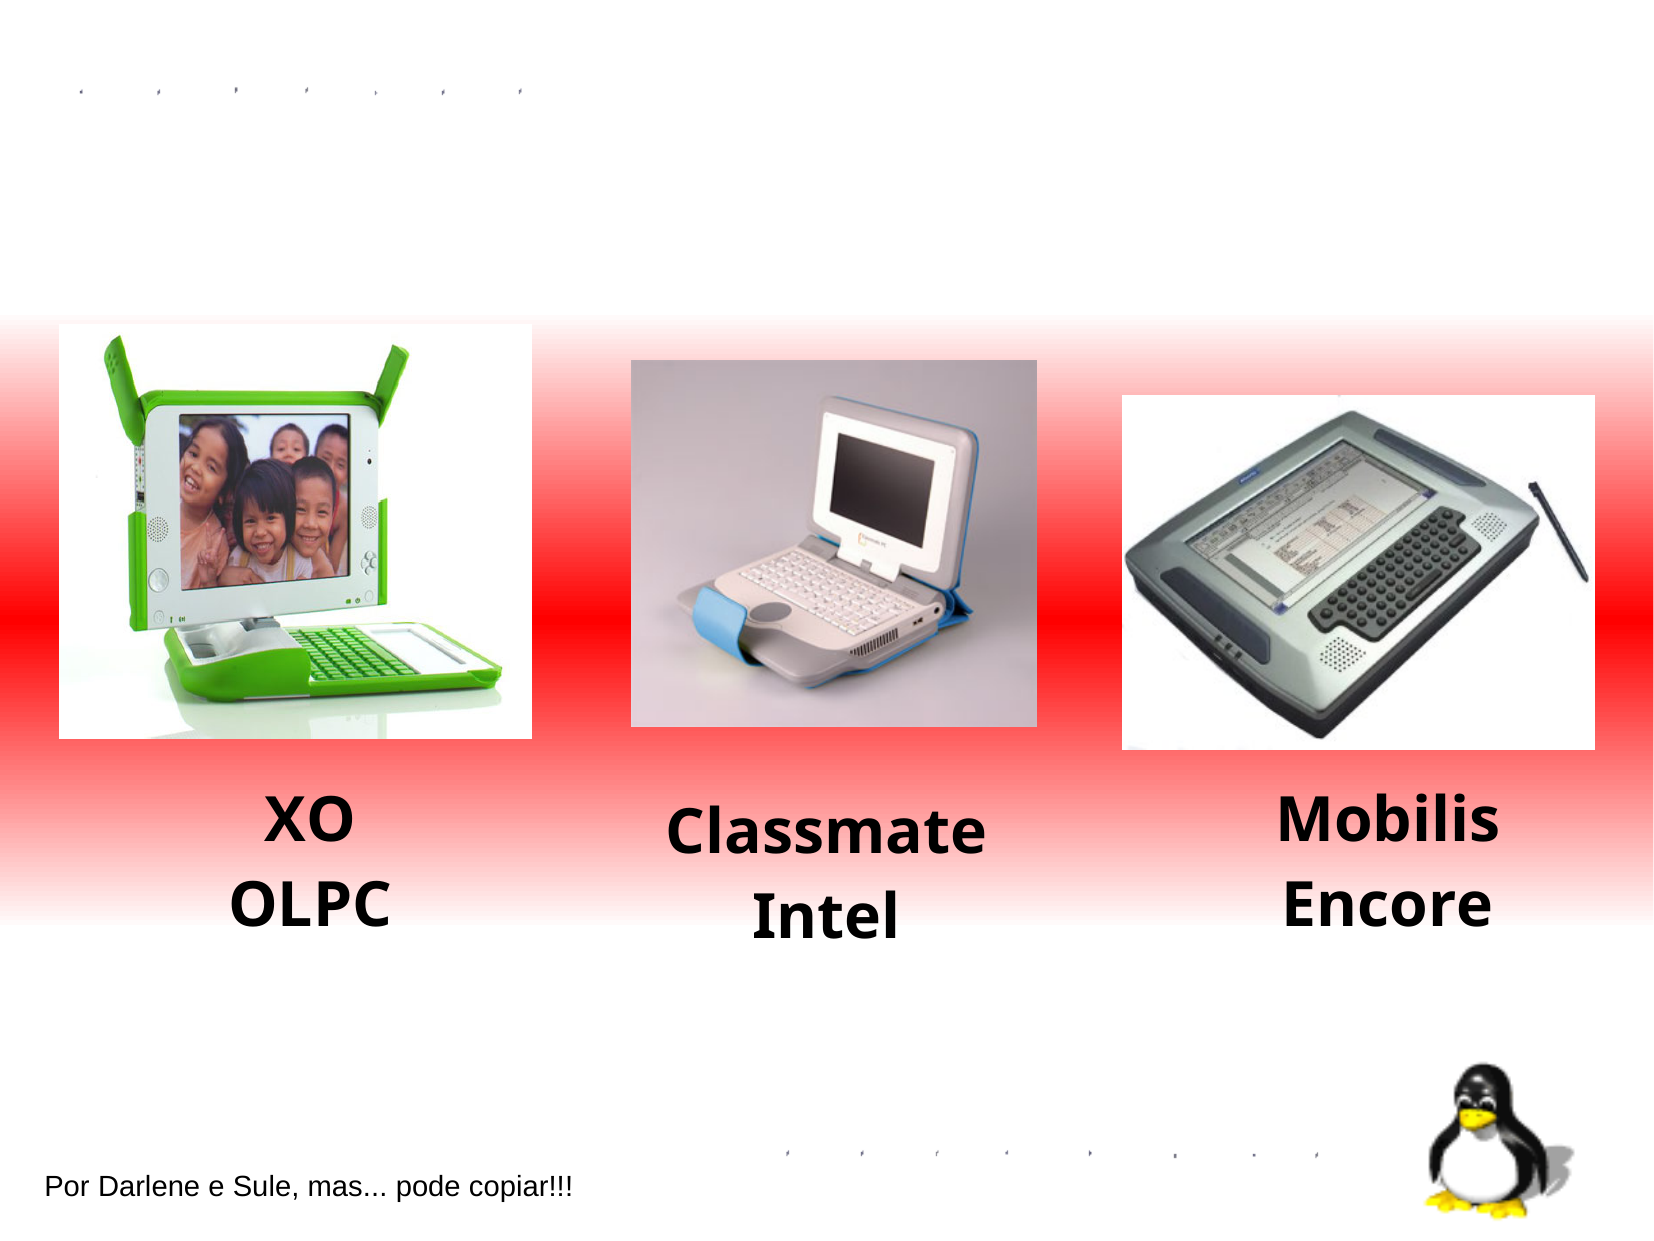

XO
OLPC
Mobilis
Encore
Classmate
Intel
Por Darlene e Sule, mas... pode copiar!!!